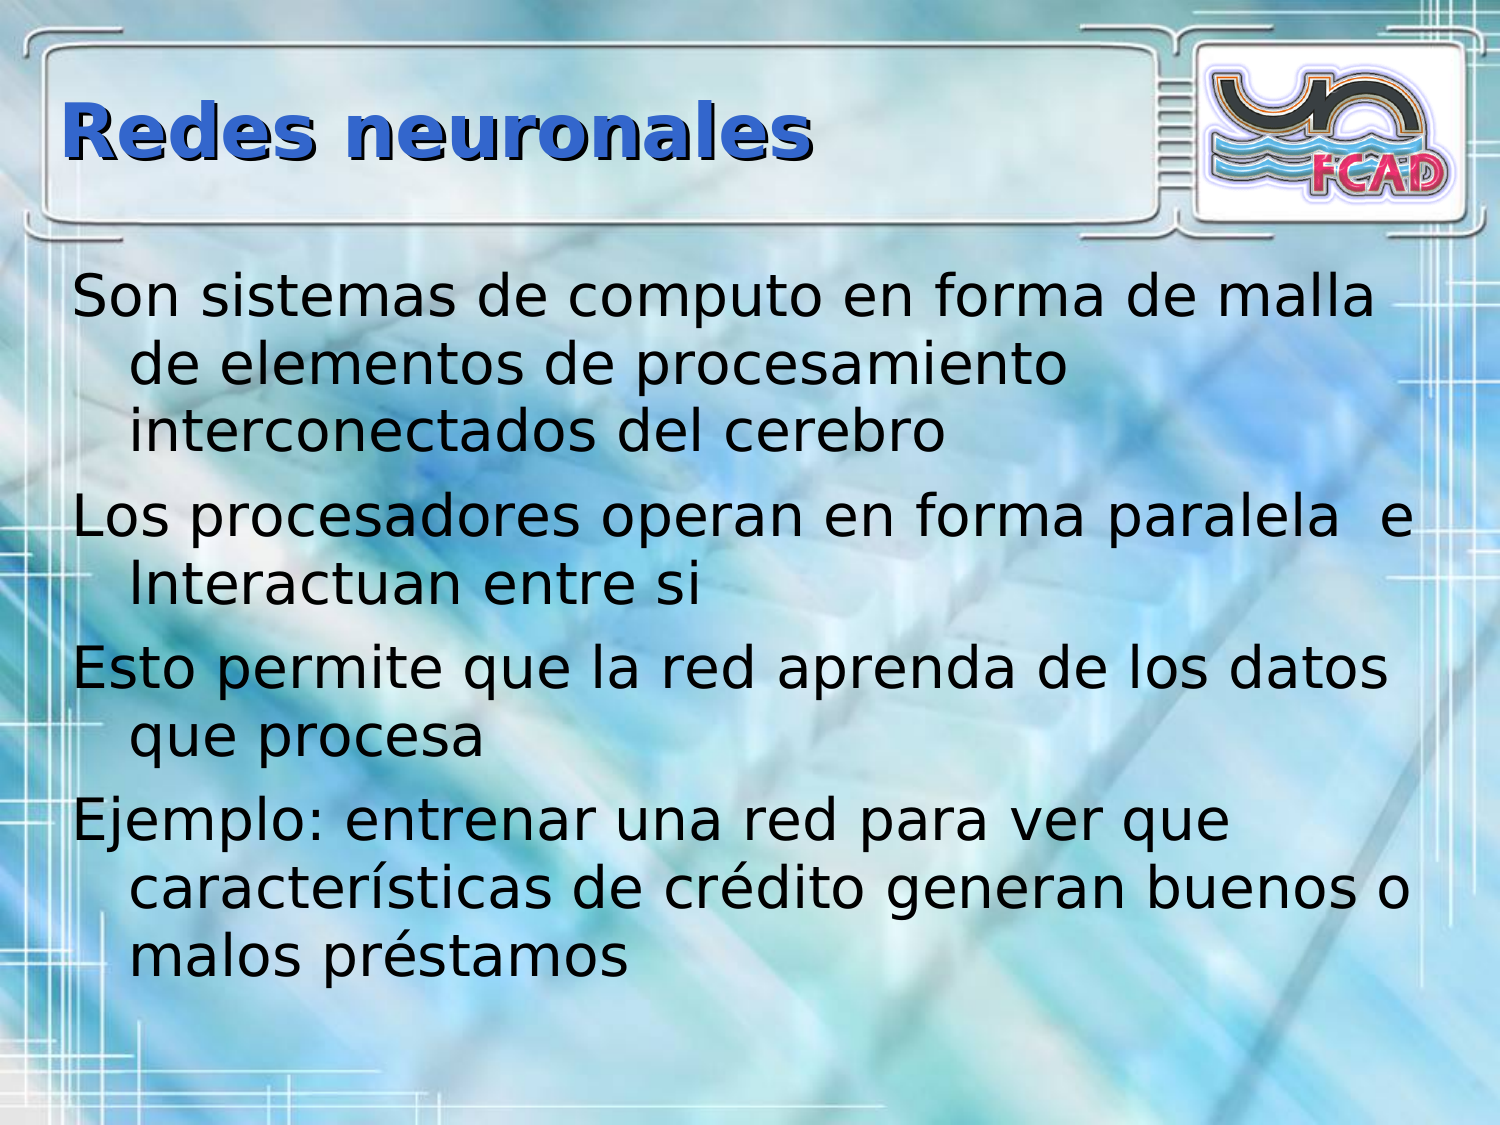

# Redes neuronales
Son sistemas de computo en forma de malla de elementos de procesamiento interconectados del cerebro
Los procesadores operan en forma paralela e lnteractuan entre si
Esto permite que la red aprenda de los datos que procesa
Ejemplo: entrenar una red para ver que características de crédito generan buenos o malos préstamos